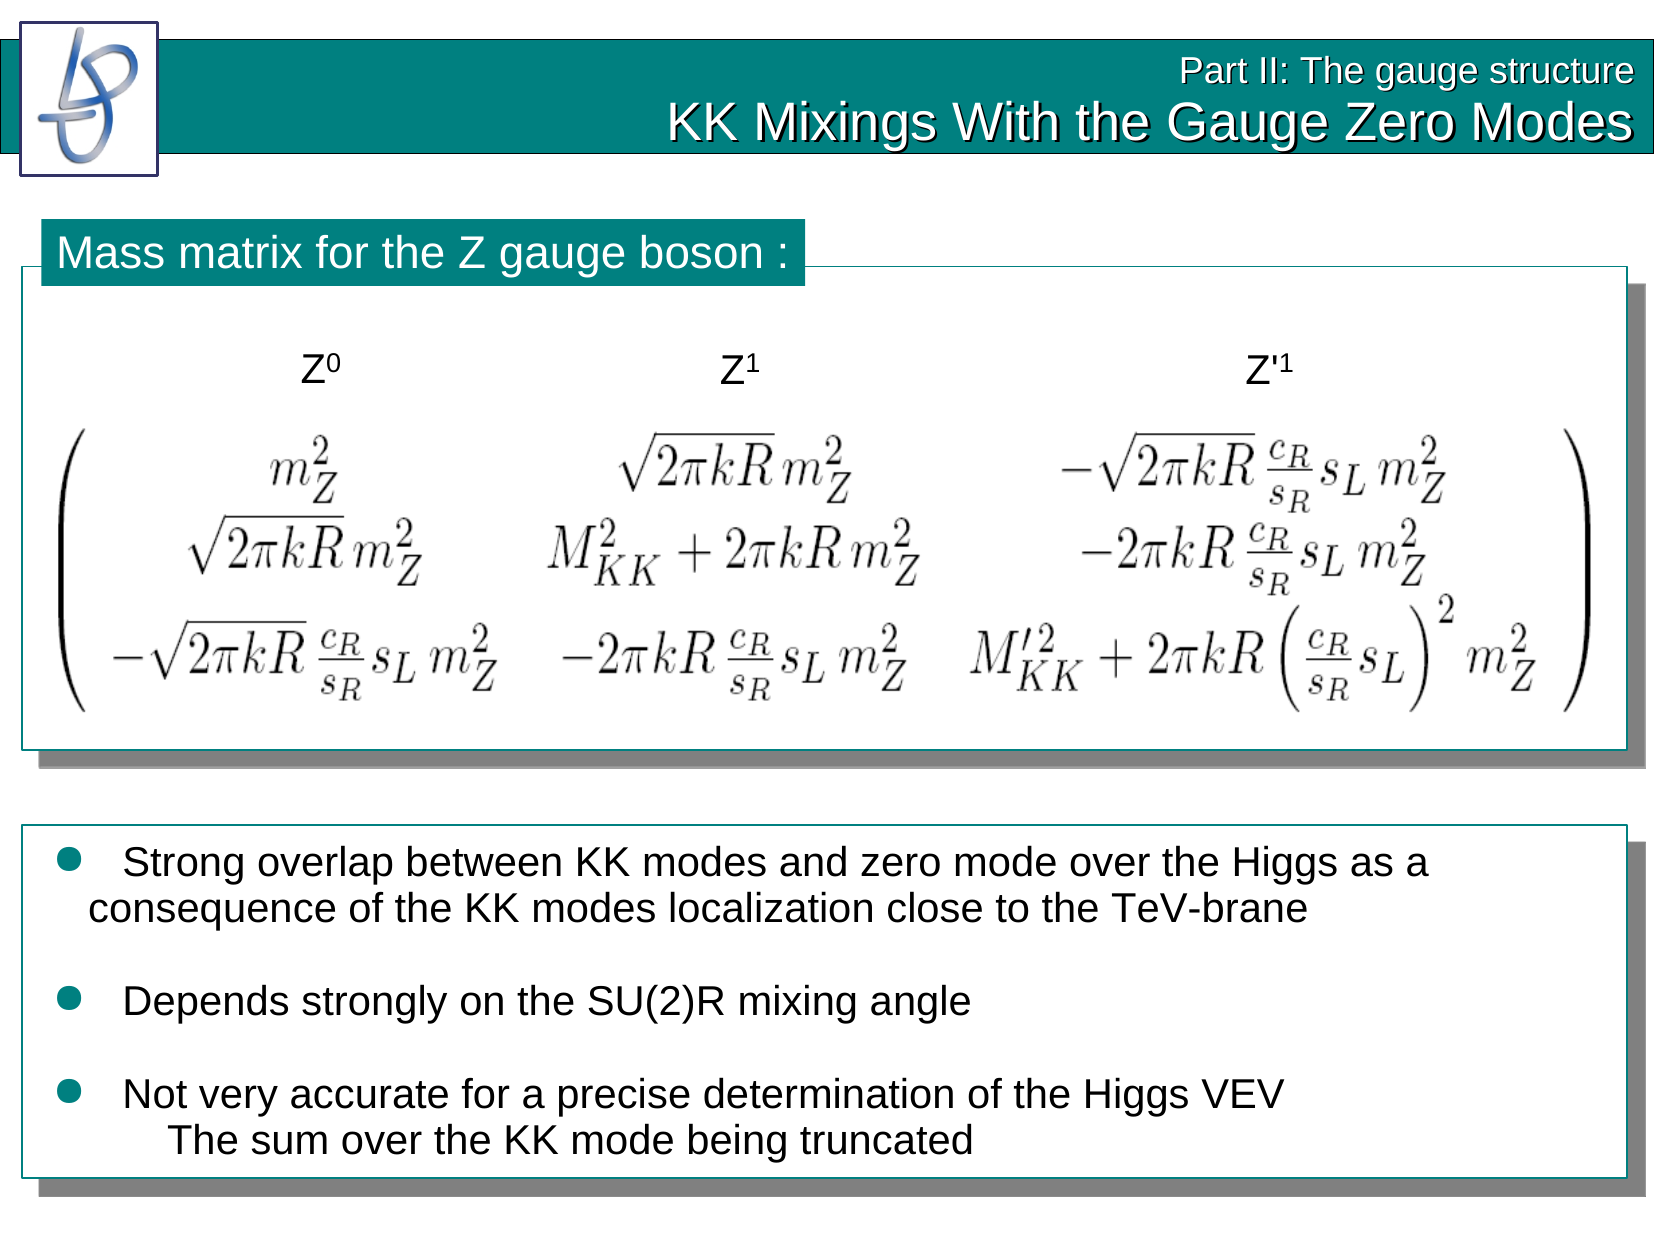

Part II: The gauge structure
KK Mixings With the Gauge Zero Modes
Mass matrix for the Z gauge boson :
Z0
Z1
Z'1
 Strong overlap between KK modes and zero mode over the Higgs as a consequence of the KK modes localization close to the TeV-brane
 Depends strongly on the SU(2)R mixing angle
 Not very accurate for a precise determination of the Higgs VEV
		The sum over the KK mode being truncated